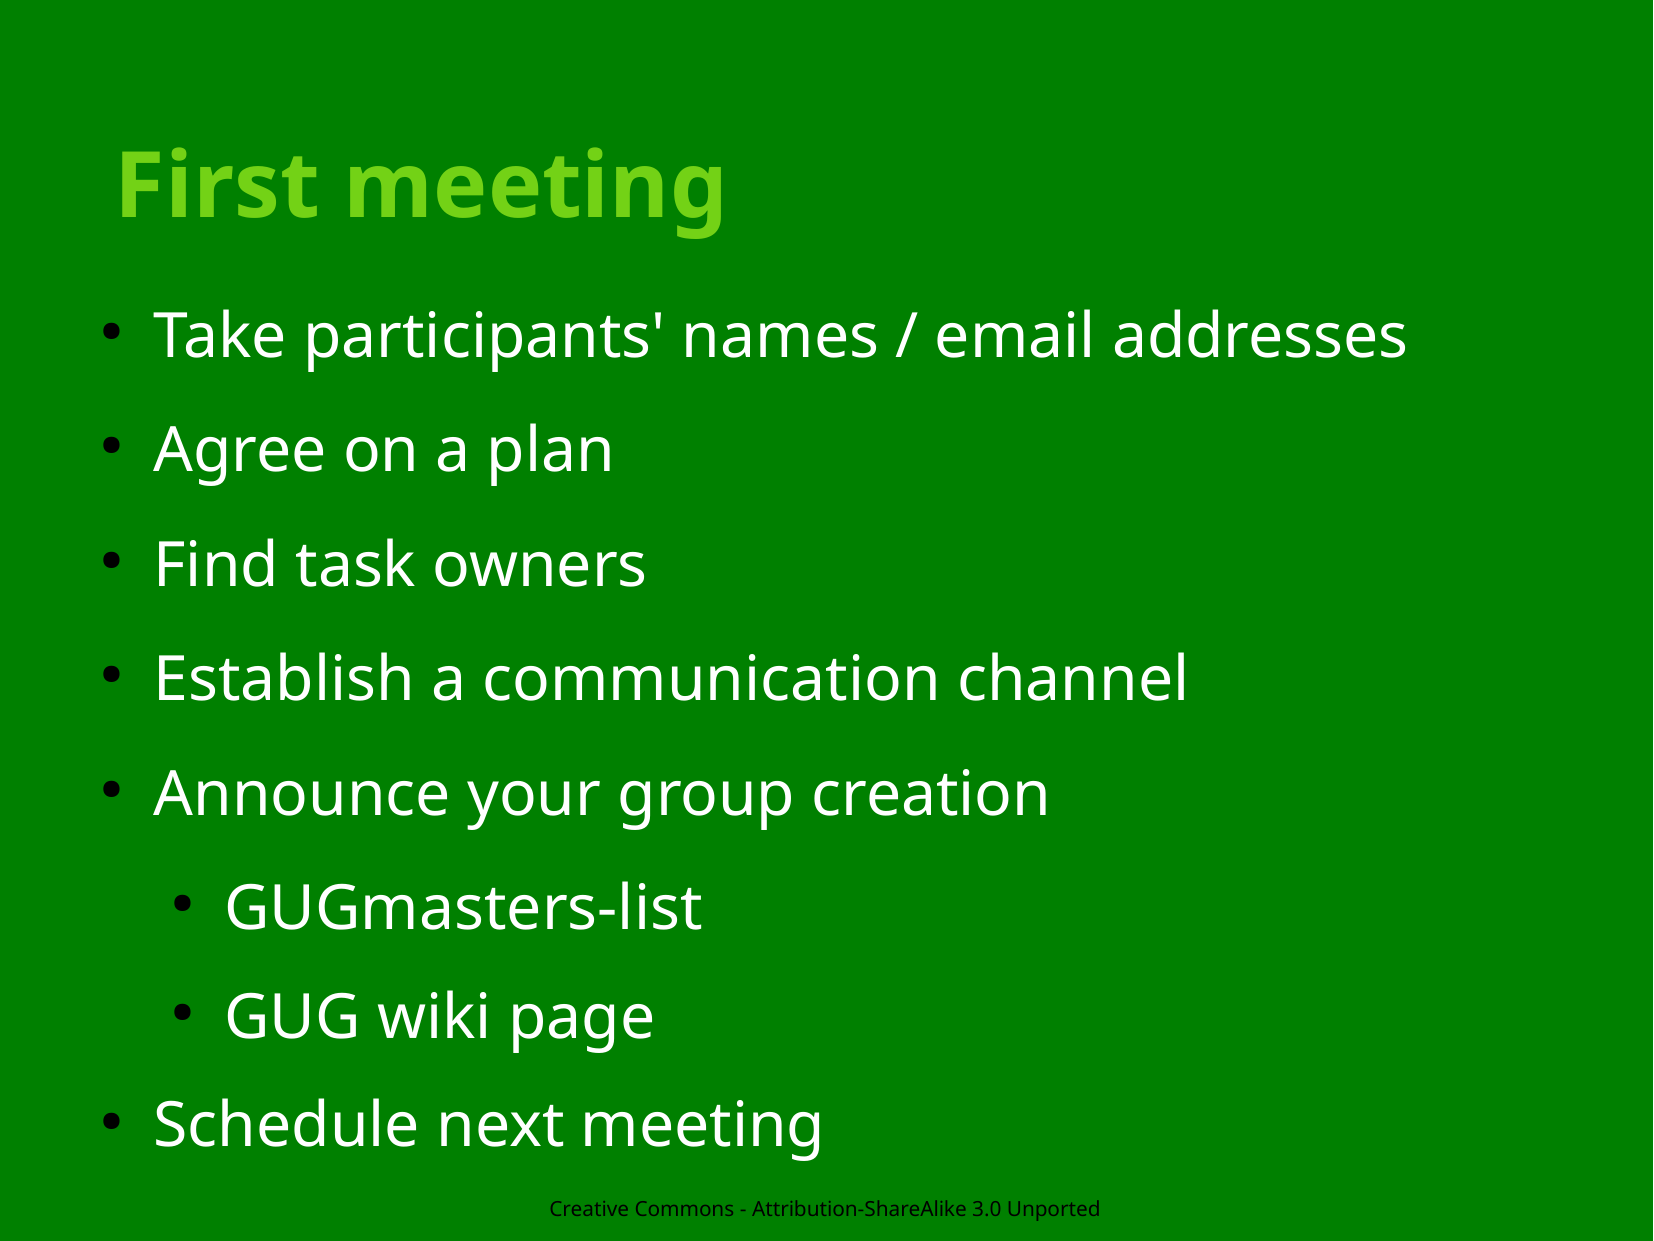

# First meeting
Take participants' names / email addresses
Agree on a plan
Find task owners
Establish a communication channel
Announce your group creation
GUGmasters-list
GUG wiki page
Schedule next meeting